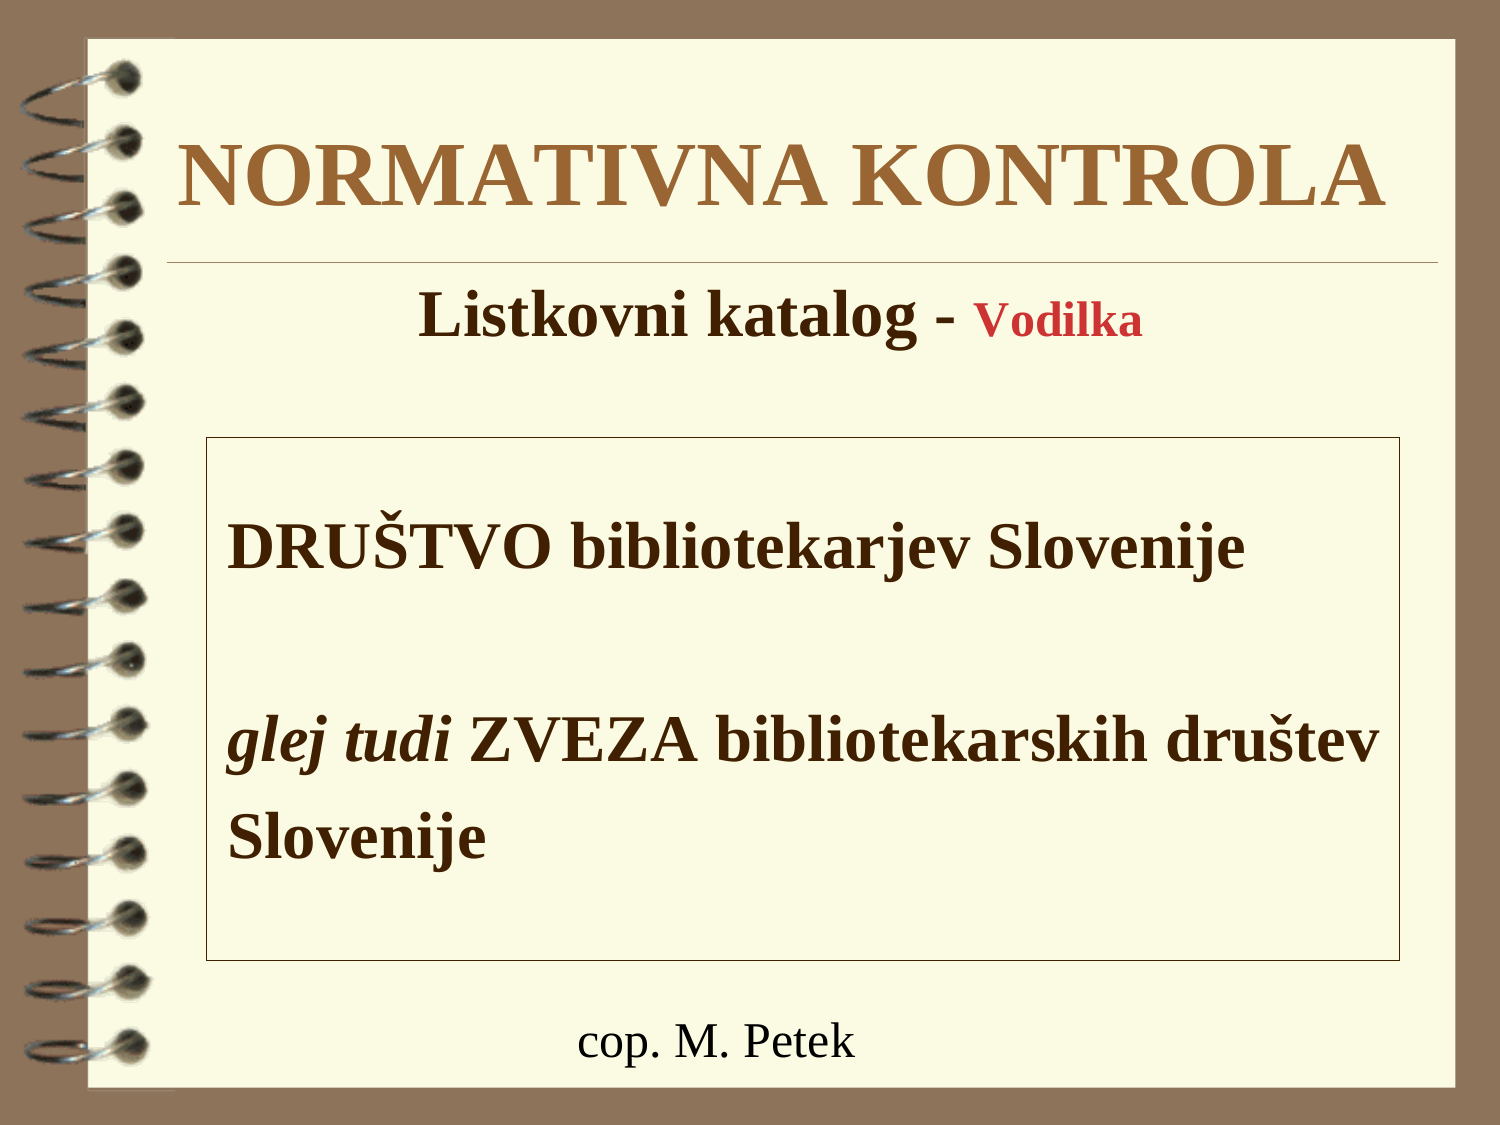

# NORMATIVNA KONTROLA
Listkovni katalog - Vodilka
 DRUŠTVO bibliotekarjev Slovenije
 glej tudi ZVEZA bibliotekarskih društev
 Slovenije
cop. M. Petek